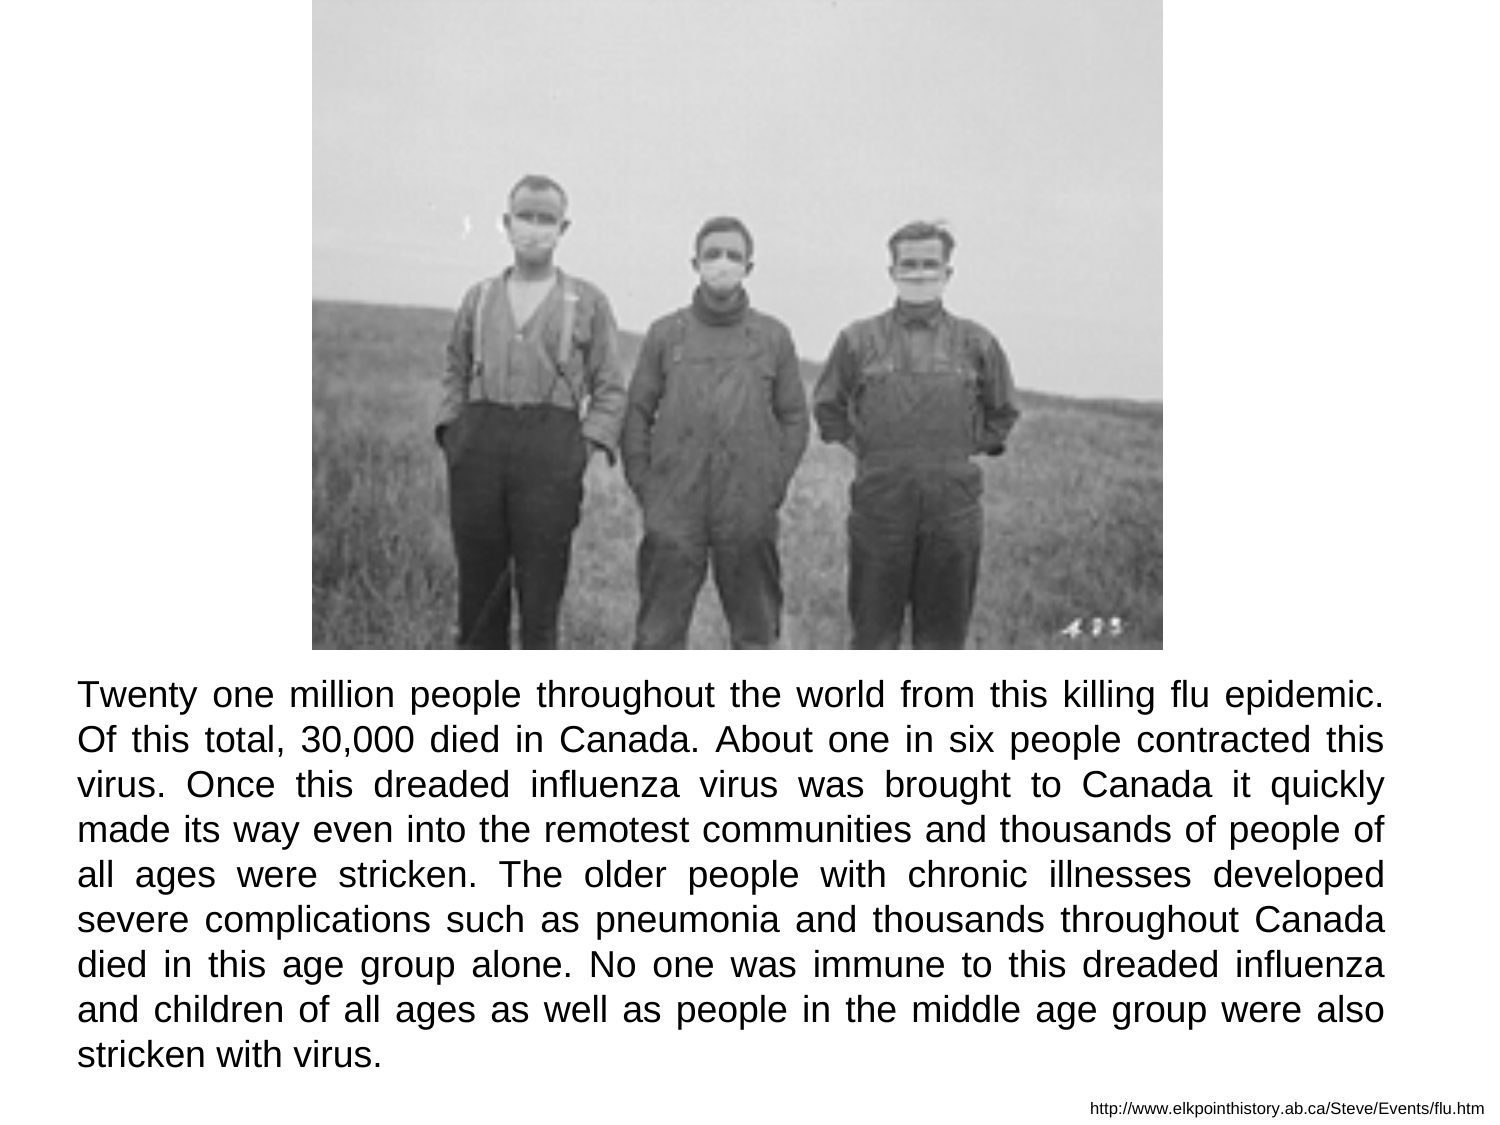

Twenty one million people throughout the world from this killing flu epidemic. Of this total, 30,000 died in Canada. About one in six people contracted this virus. Once this dreaded influenza virus was brought to Canada it quickly made its way even into the remotest communities and thousands of people of all ages were stricken. The older people with chronic illnesses developed severe complications such as pneumonia and thousands throughout Canada died in this age group alone. No one was immune to this dreaded influenza and children of all ages as well as people in the middle age group were also stricken with virus.
http://www.elkpointhistory.ab.ca/Steve/Events/flu.htm